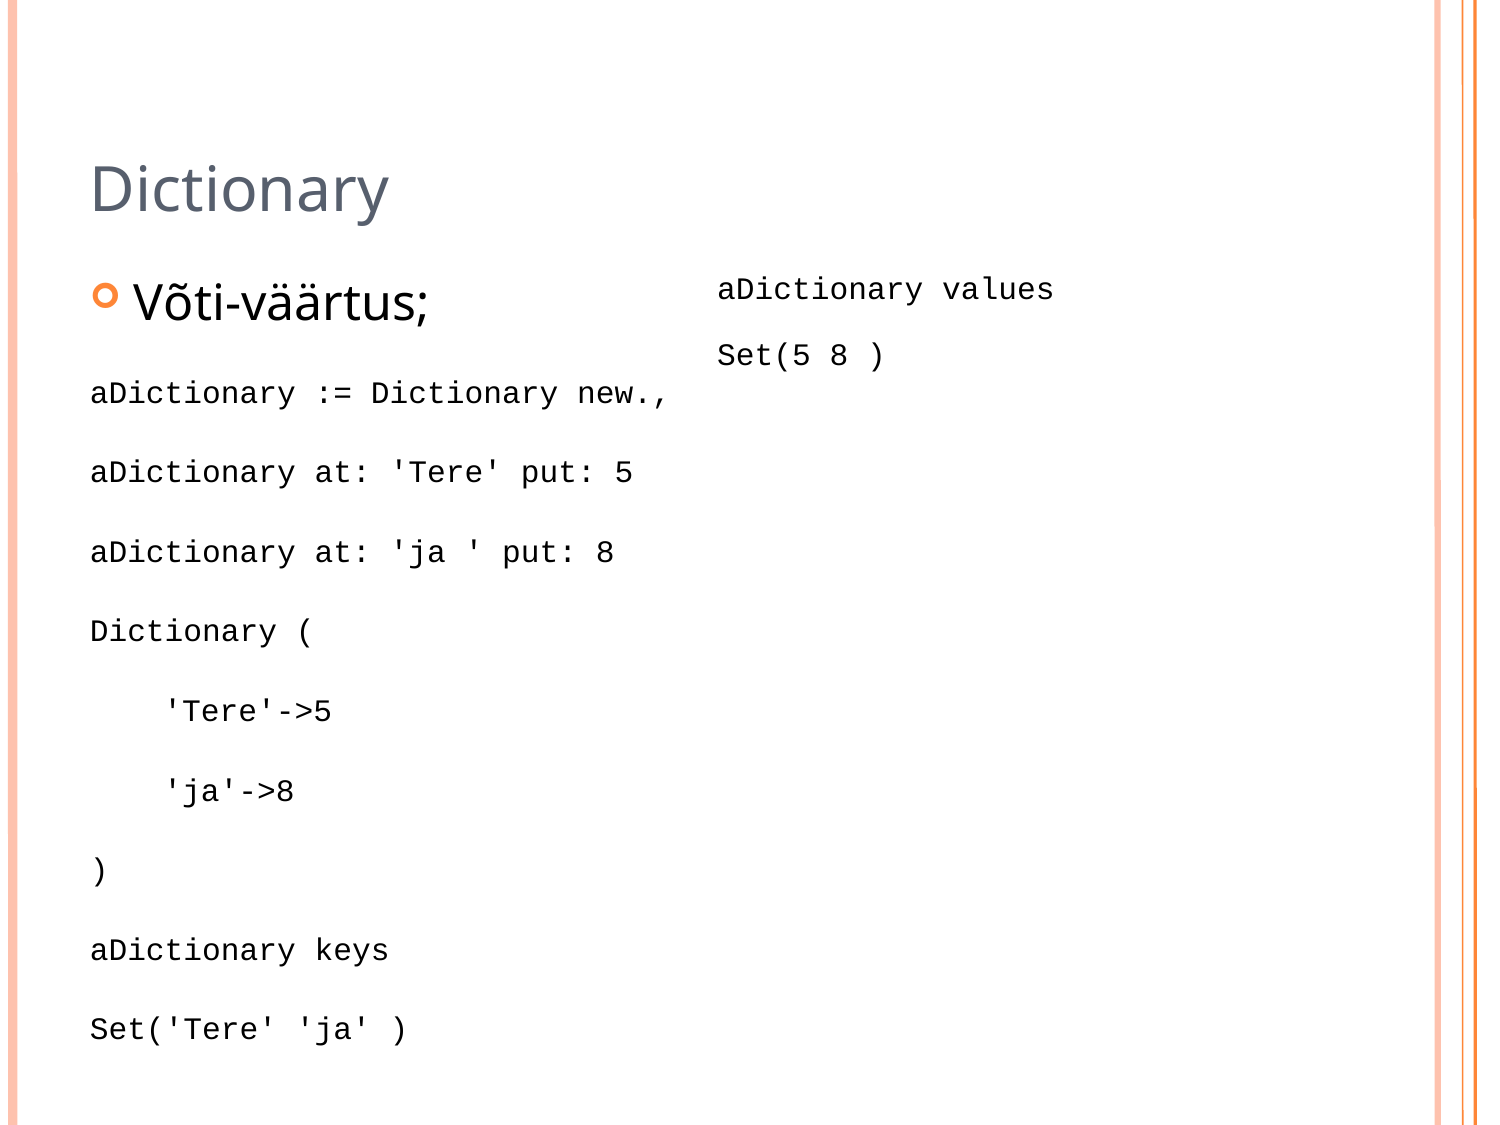

# Dictionary
aDictionary values
Set(5 8 )
Võti-väärtus;
aDictionary := Dictionary new.,
aDictionary at: 'Tere' put: 5
aDictionary at: 'ja ' put: 8
Dictionary (
	'Tere'->5
	'ja'->8
)
aDictionary keys
Set('Tere' 'ja' )